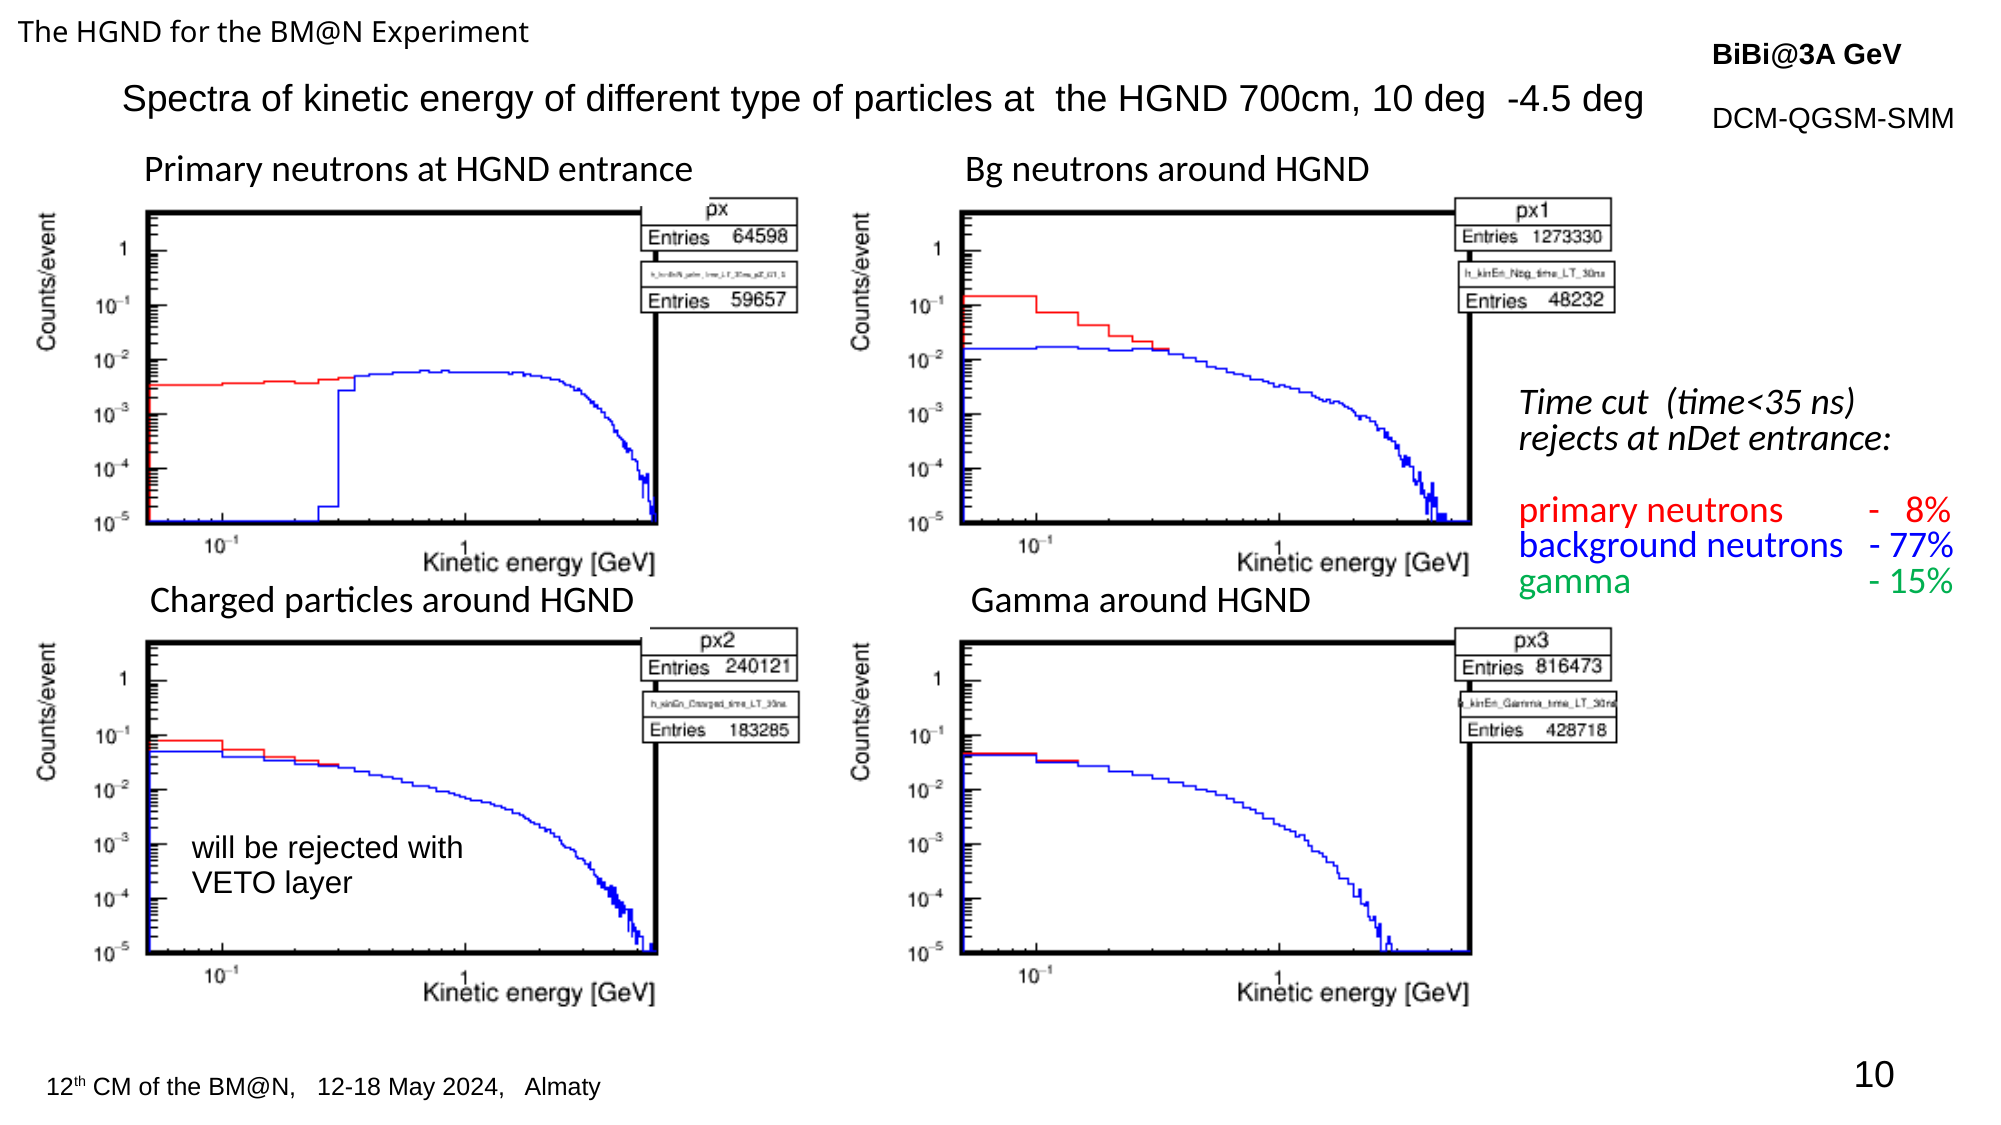

The HGND for the BM@N Experiment
BiBi@3A GeV
DCM-QGSM-SMM
Spectra of kinetic energy of different type of particles at the HGND 700cm, 10 deg -4.5 deg
Primary neutrons at HGND entrance
Bg neutrons around HGND
Time cut (time<35 ns)
rejects at nDet entrance:
primary neutrons - 8%
background neutrons - 77%
gamma - 15%
Charged particles around HGND
Gamma around HGND
will be rejected with
VETO layer
12th CM of the BM@N, 12-18 May 2024, Almaty